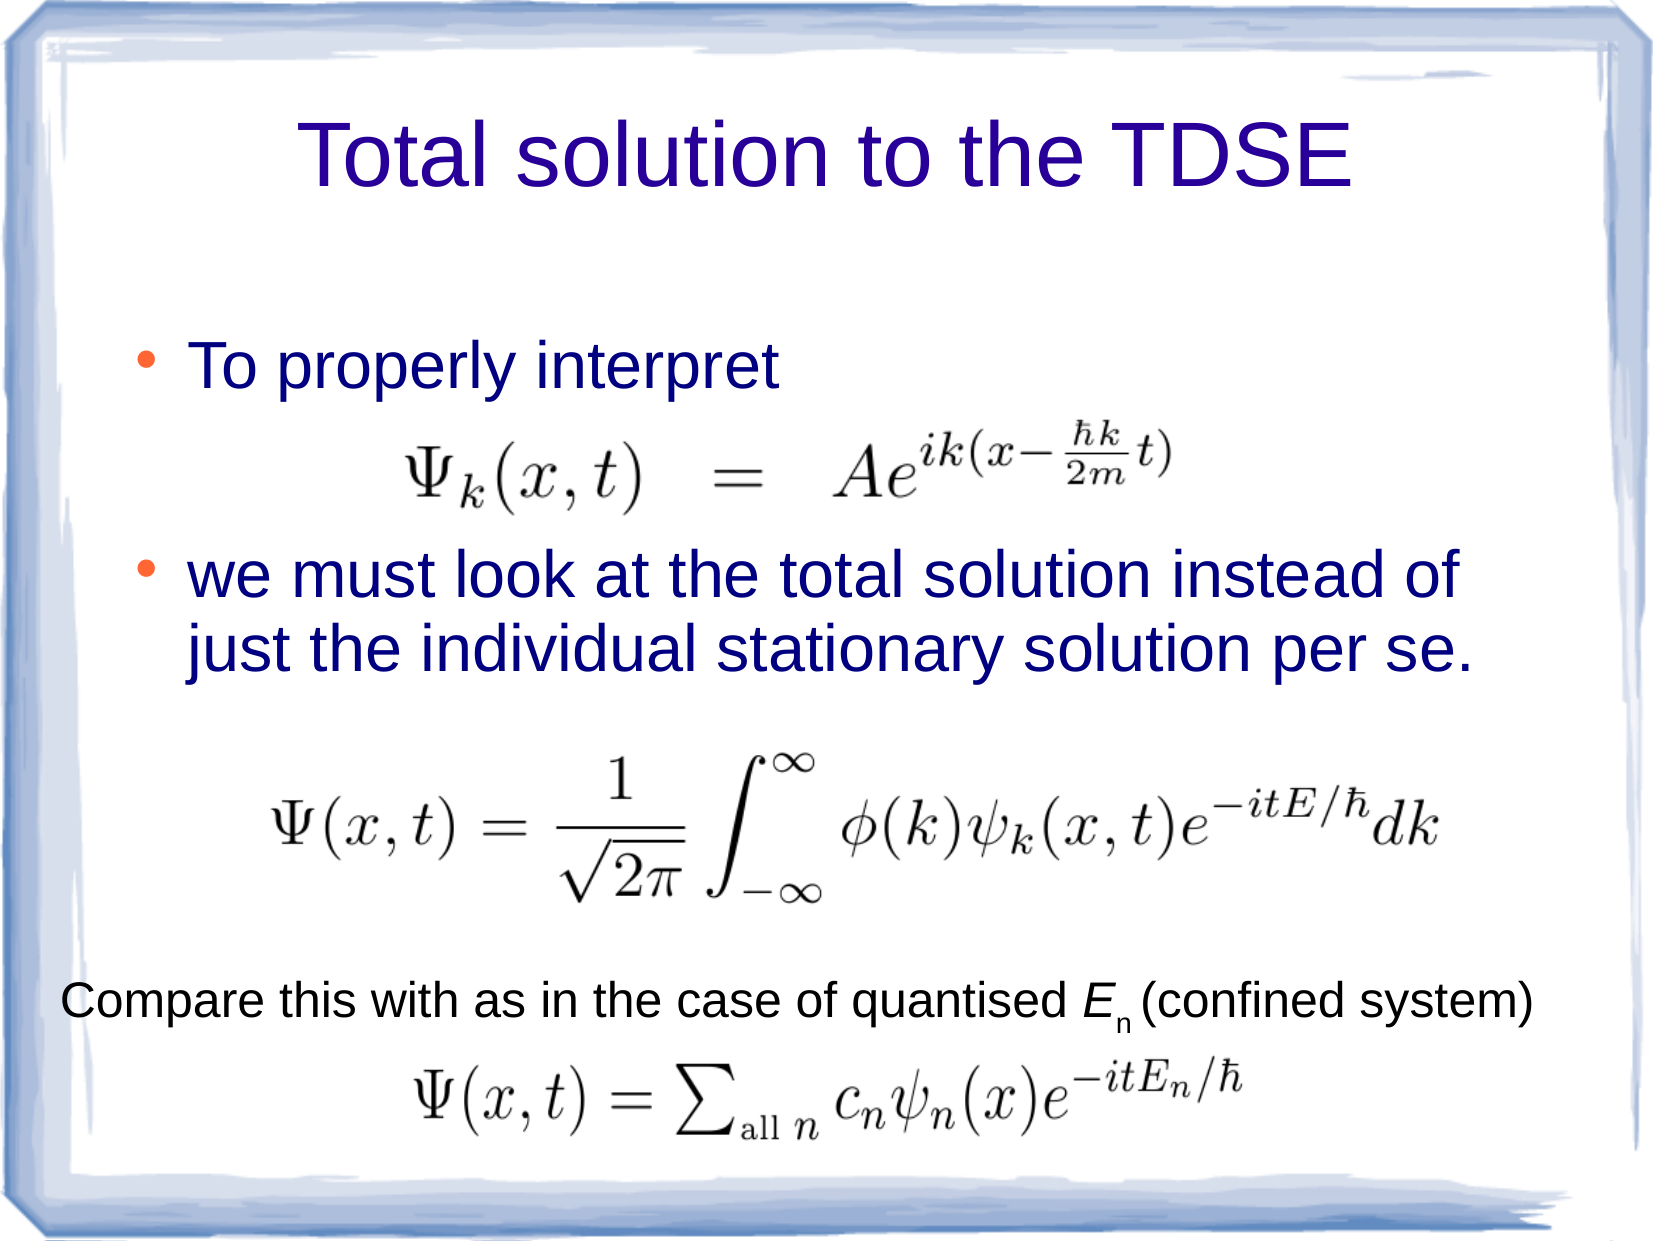

# Total solution to the TDSE
To properly interpret
we must look at the total solution instead of just the individual stationary solution per se.
Compare this with as in the case of quantised En (confined system)